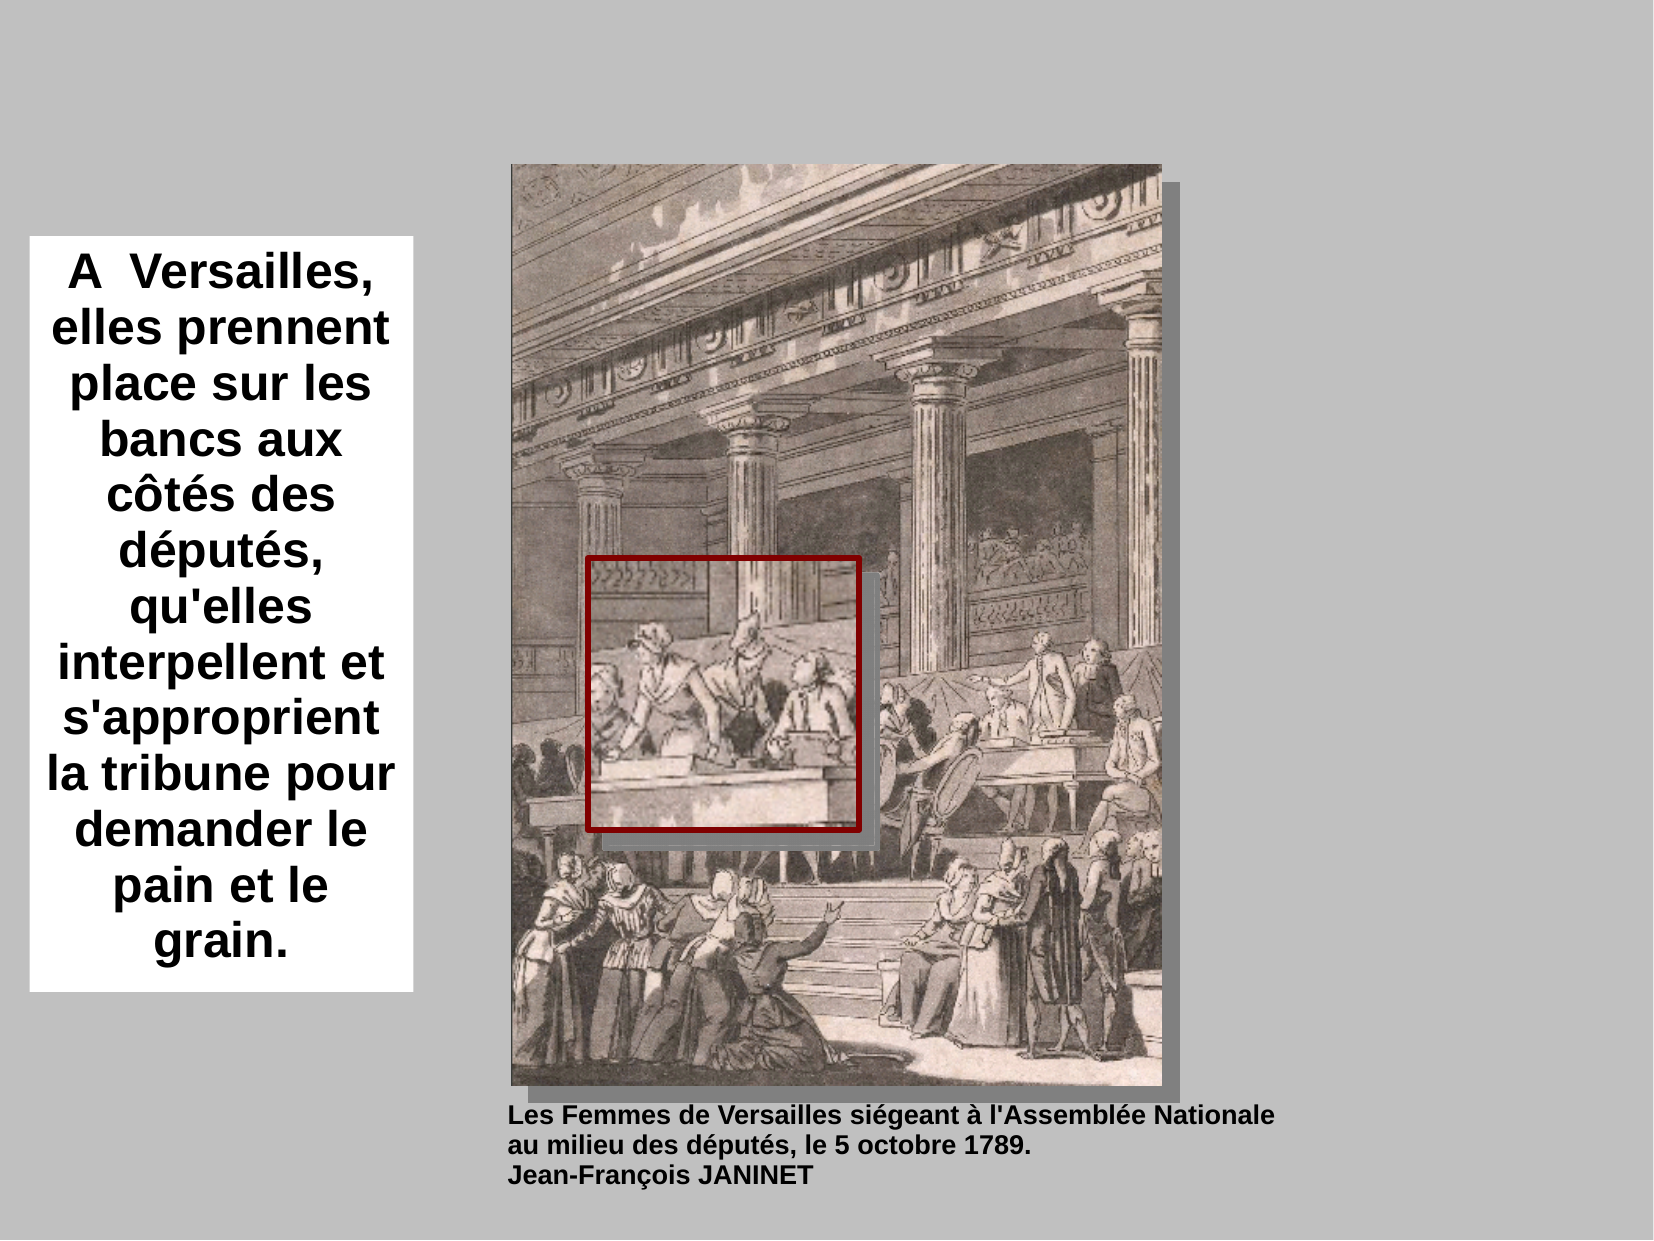

A Versailles, elles prennent place sur les bancs aux côtés des députés, qu'elles interpellent et s'approprient la tribune pour demander le pain et le grain.
Les Femmes de Versailles siégeant à l'Assemblée Nationale au milieu des députés, le 5 octobre 1789.
Jean-François JANINET